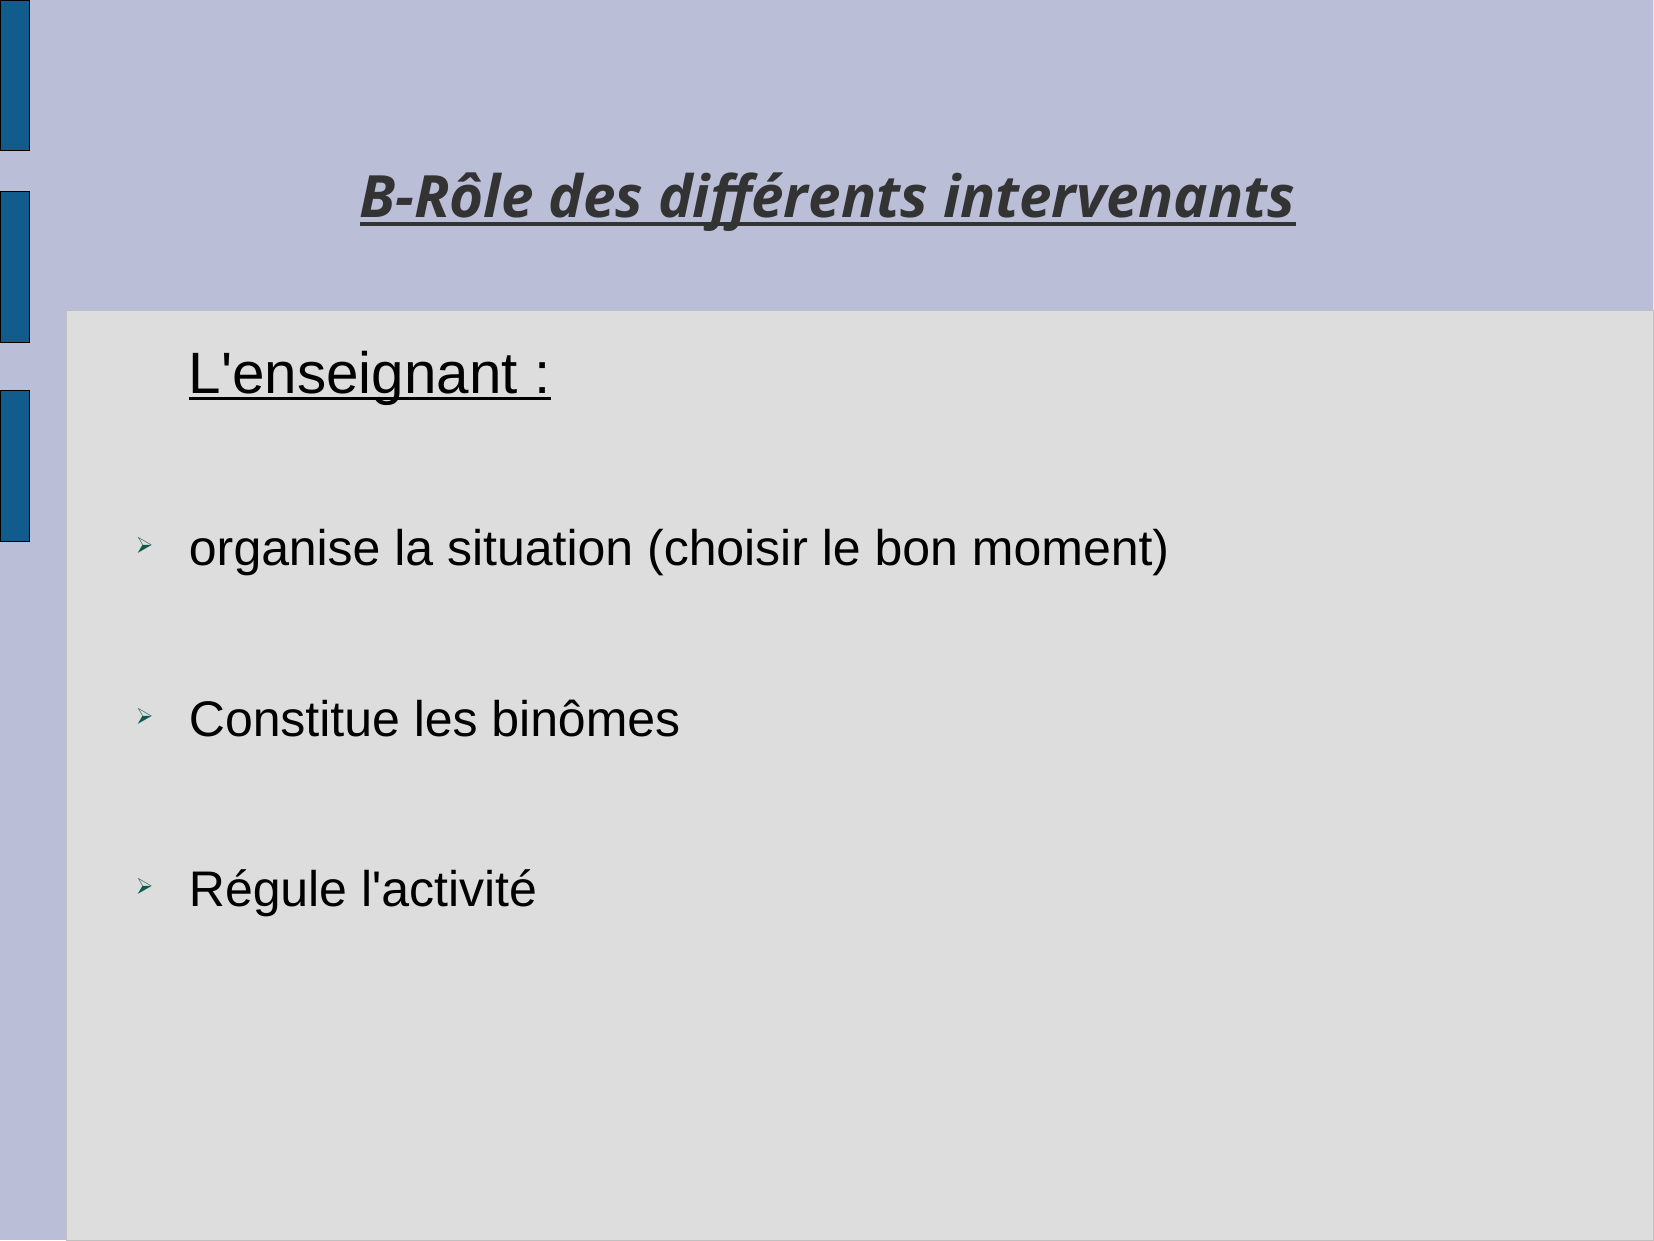

# B-Rôle des différents intervenants
L'enseignant :
organise la situation (choisir le bon moment)
Constitue les binômes
Régule l'activité